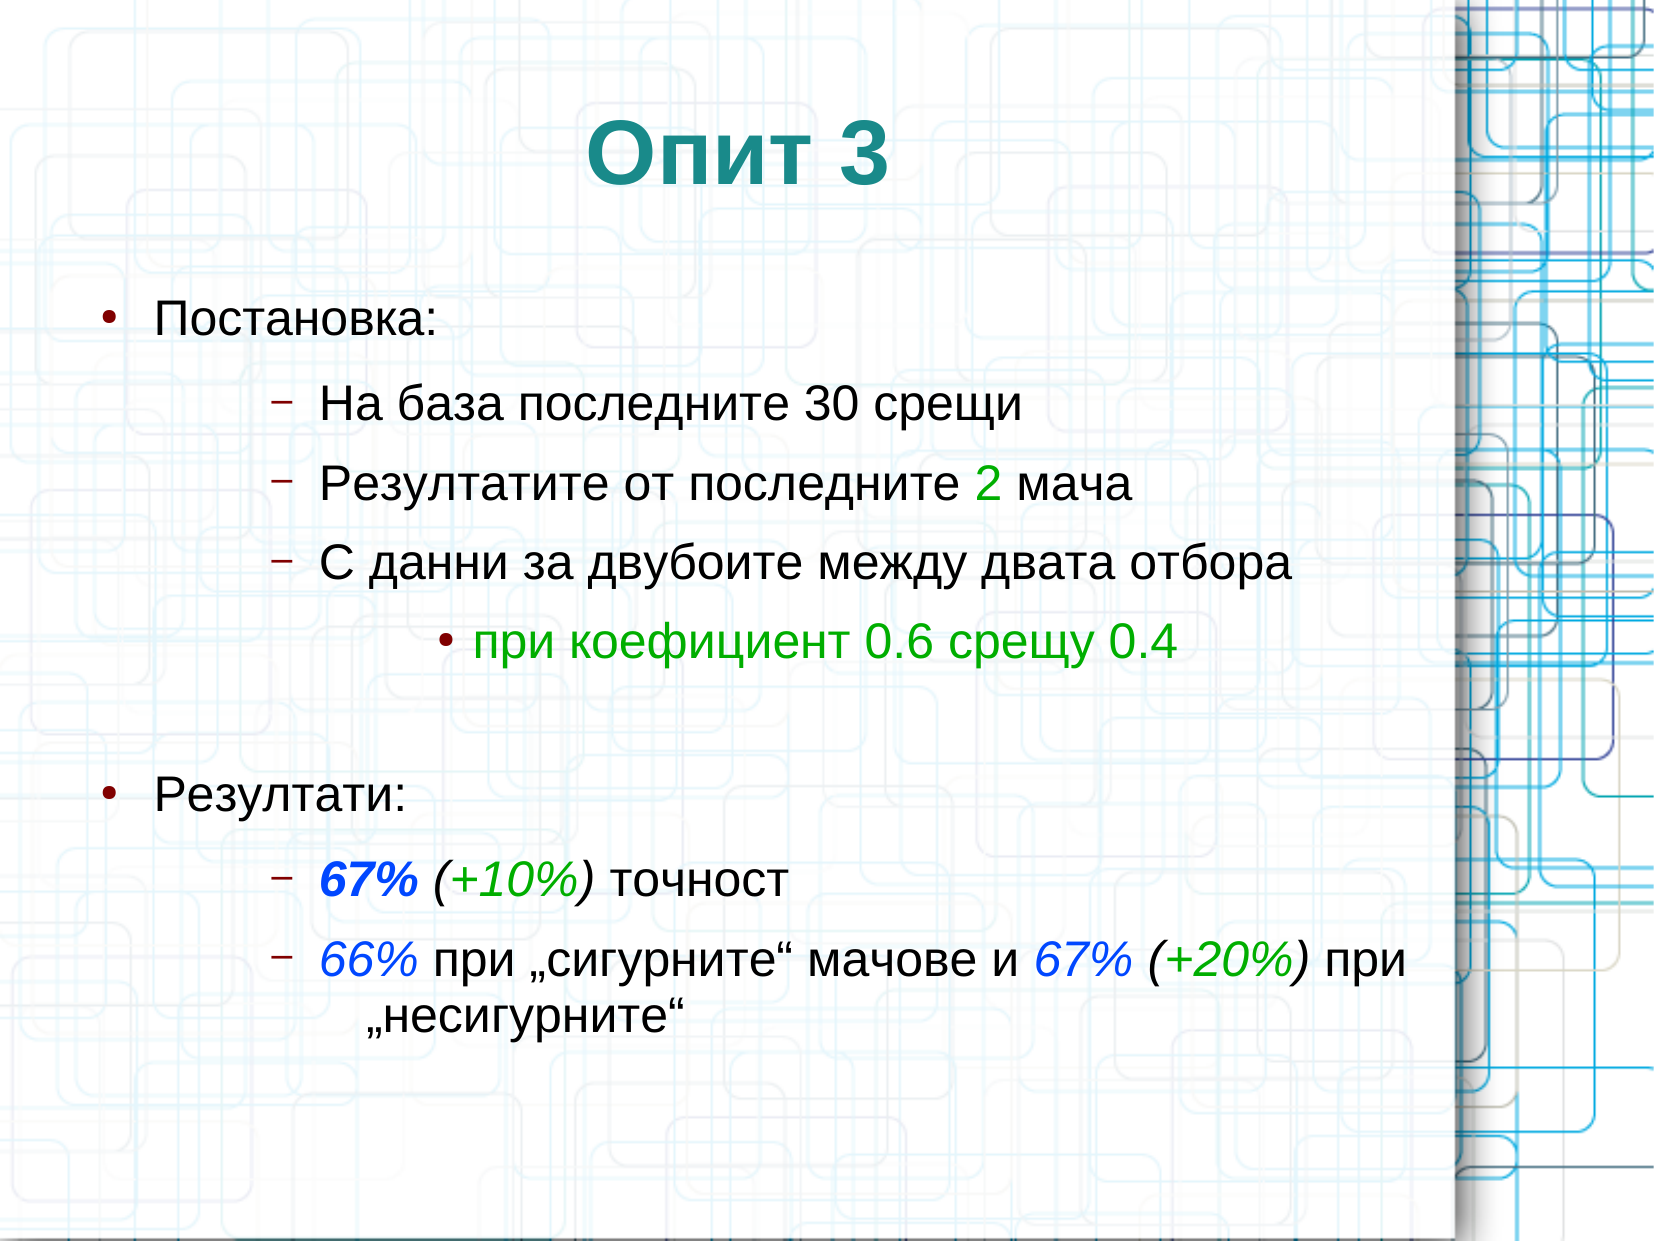

# Опит 3
Постановка:
На база последните 30 срещи
Резултатите от последните 2 мача
С данни за двубоите между двата отбора
при коефициент 0.6 срещу 0.4
Резултати:
67% (+10%) точност
66% при „сигурните“ мачове и 67% (+20%) при „несигурните“